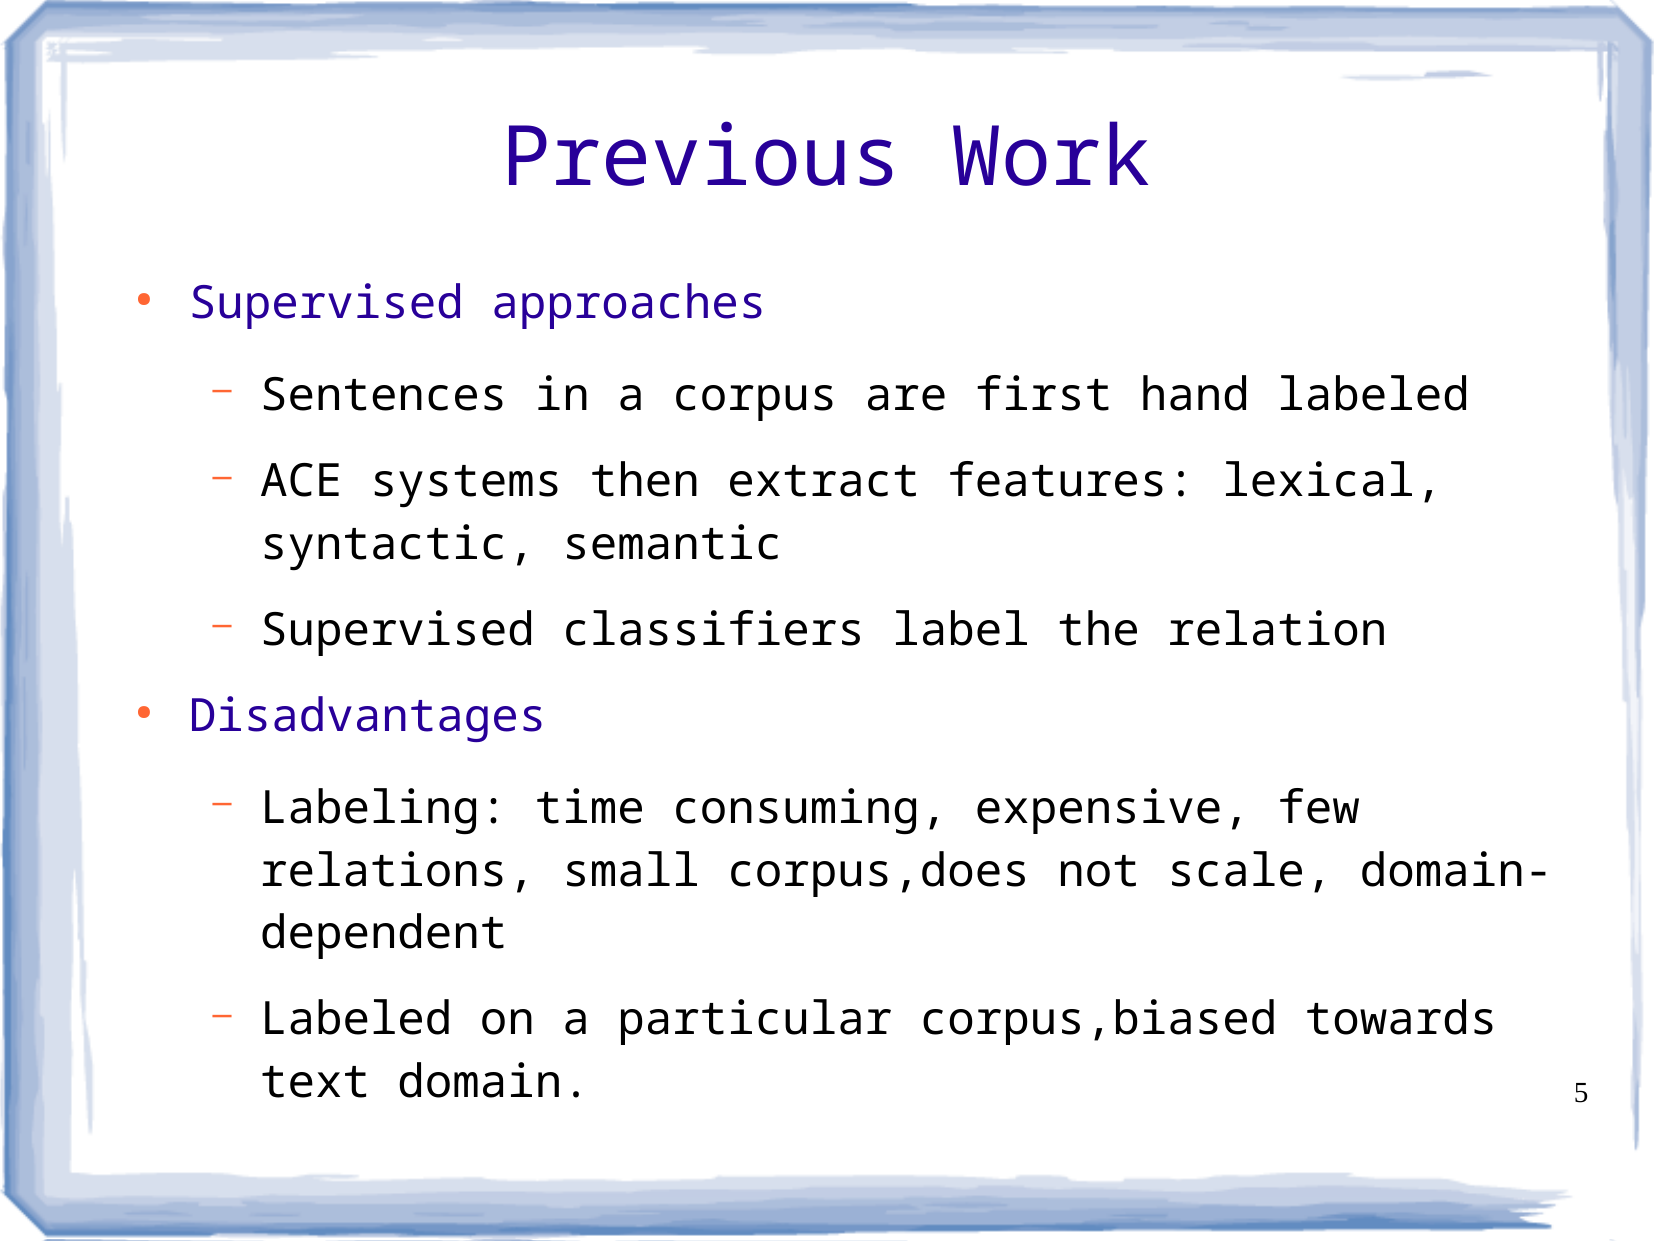

# Previous Work
Supervised approaches
Sentences in a corpus are first hand labeled
ACE systems then extract features: lexical, syntactic, semantic
Supervised classifiers label the relation
Disadvantages
Labeling: time consuming, expensive, few relations, small corpus,does not scale, domain-dependent
Labeled on a particular corpus,biased towards text domain.
5